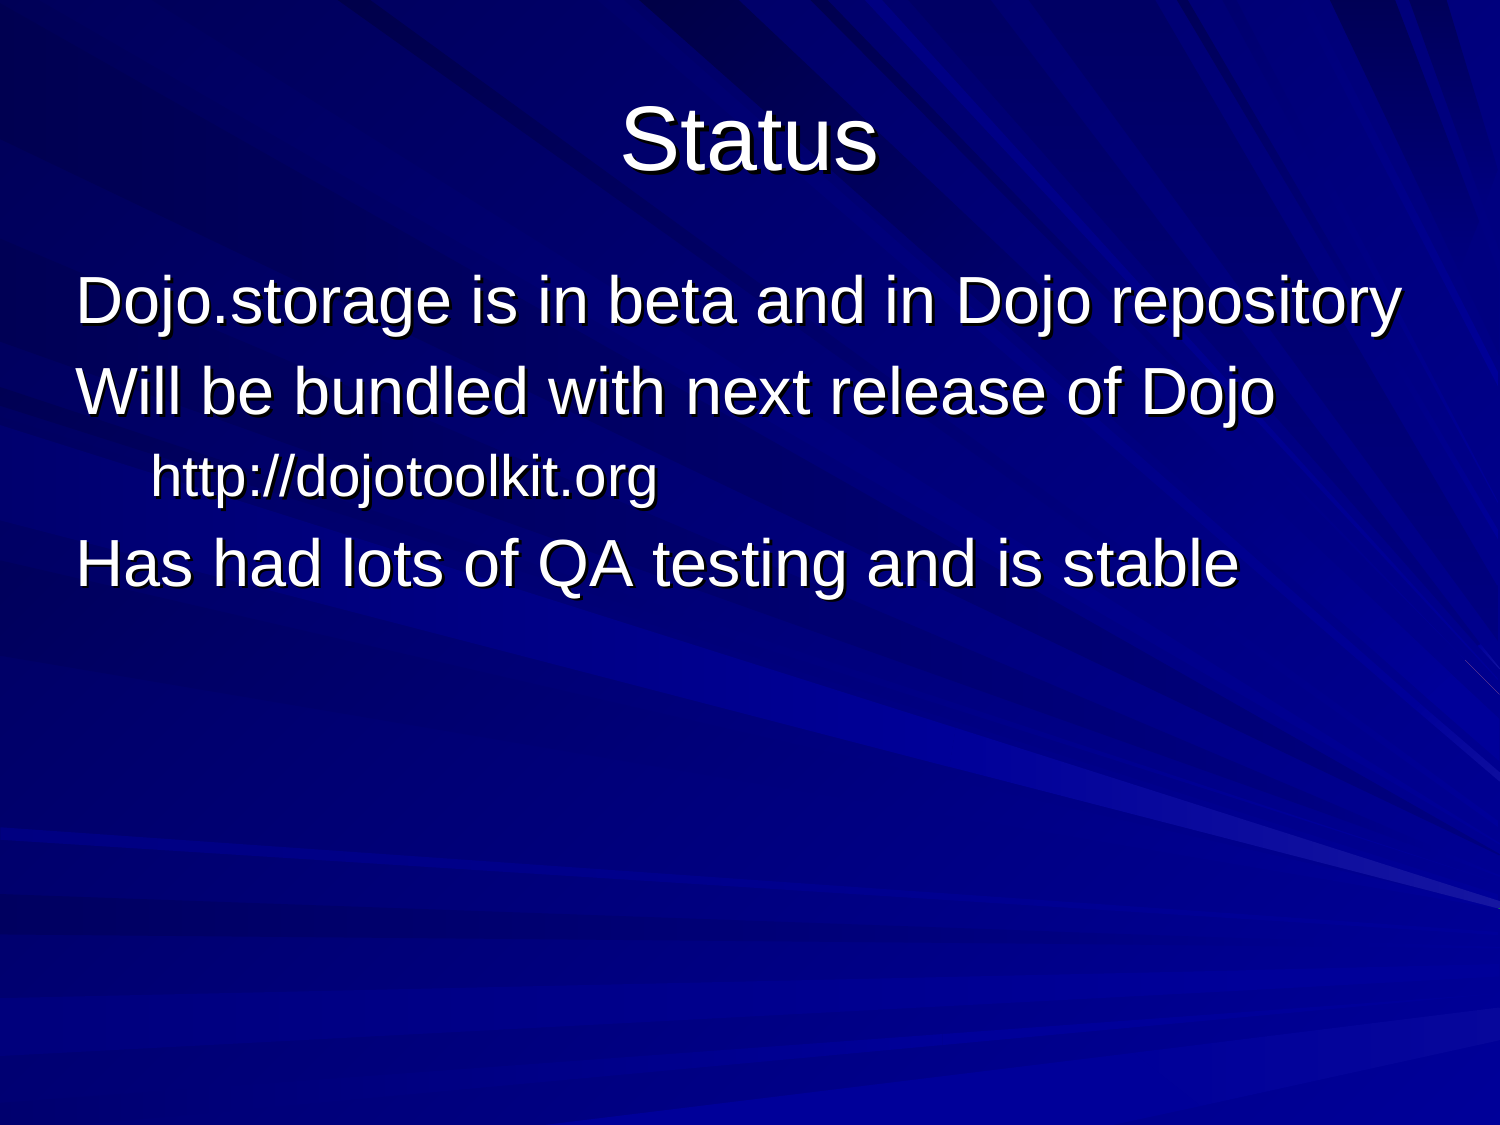

# Status
Dojo.storage is in beta and in Dojo repository
Will be bundled with next release of Dojo
http://dojotoolkit.org
Has had lots of QA testing and is stable